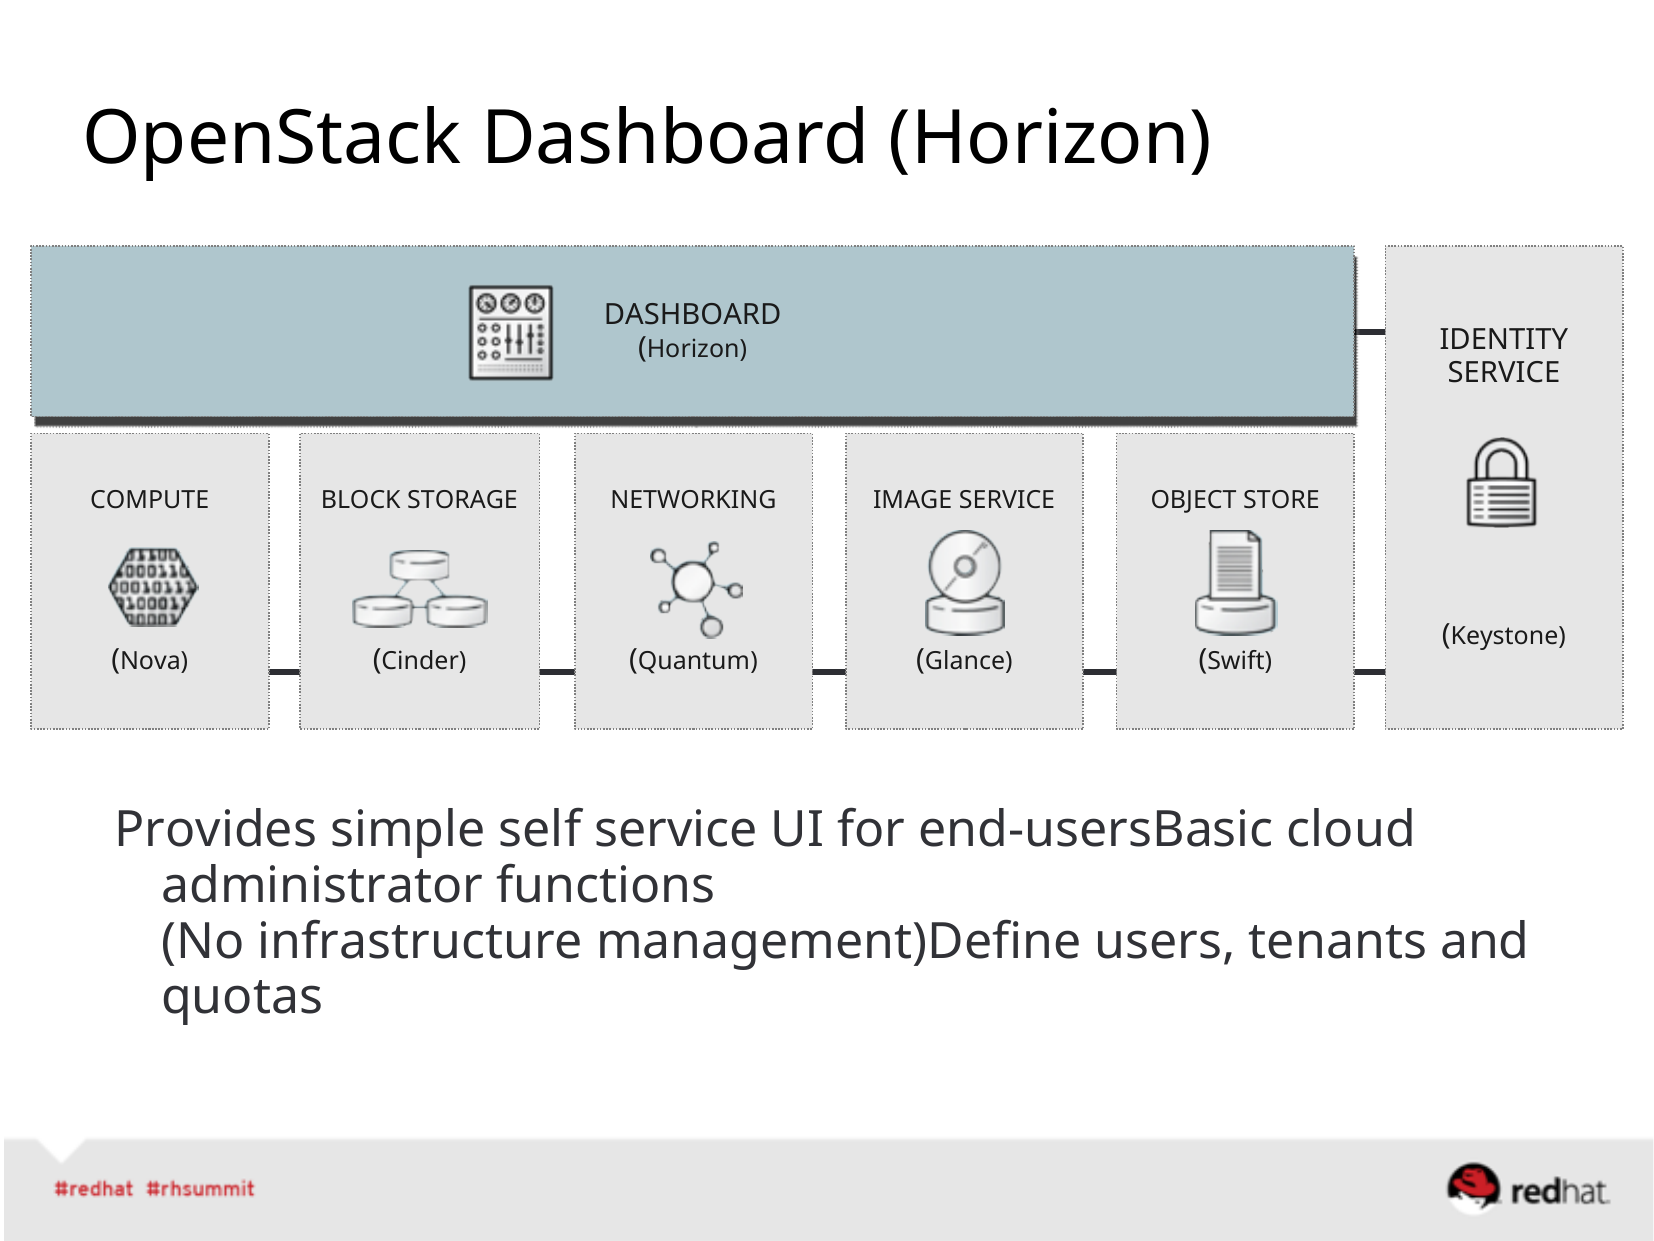

# OpenStack Dashboard (Horizon)
DASHBOARD
(Horizon)
IDENTITY SERVICE
(Keystone)
COMPUTE
(Nova)
BLOCK STORAGE
(Cinder)
NETWORKING
(Quantum)
IMAGE SERVICE
(Glance)
OBJECT STORE
(Swift)
Provides simple self service UI for end-usersBasic cloud administrator functions
(No infrastructure management)Define users, tenants and quotas